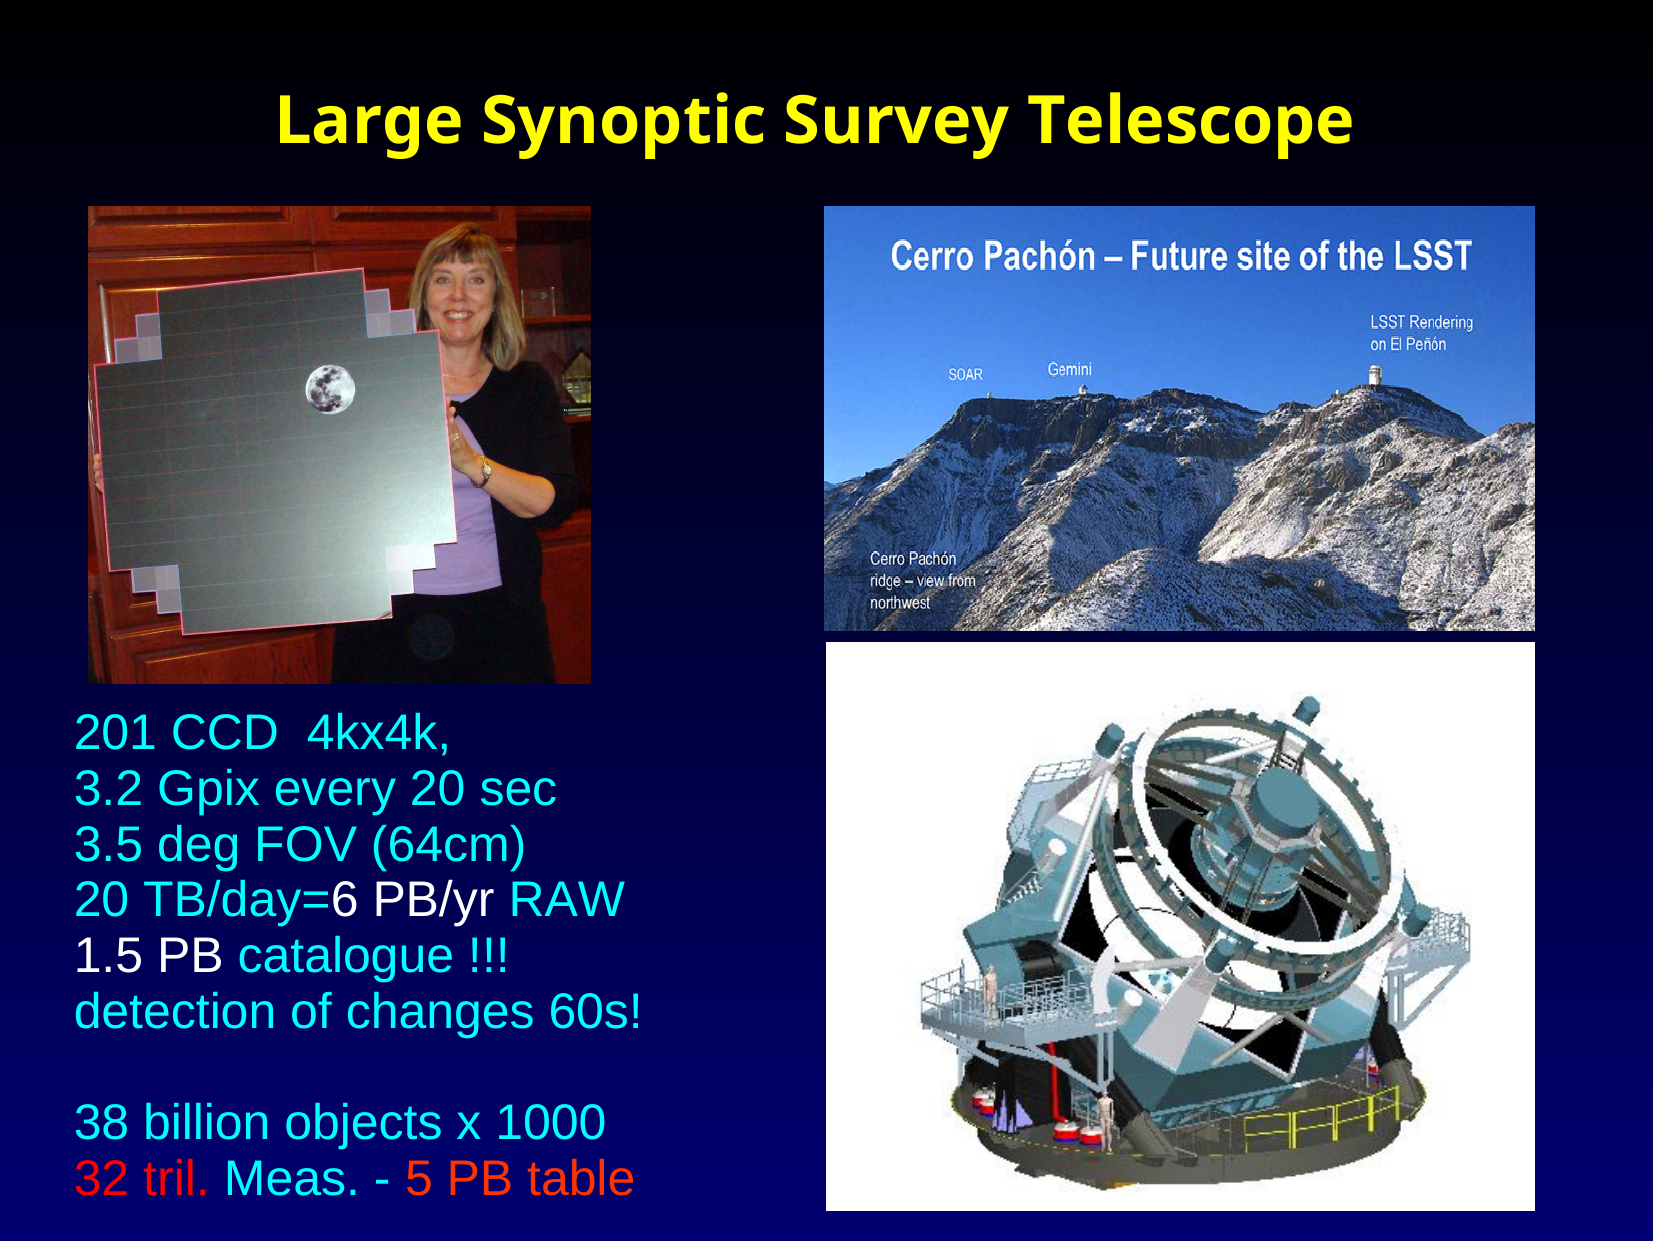

# Large Synoptic Survey Telescope
201 CCD 4kx4k,
3.2 Gpix every 20 sec
3.5 deg FOV (64cm)
20 TB/day=6 PB/yr RAW
1.5 PB catalogue !!!
detection of changes 60s!
38 billion objects x 1000
32 tril. Meas. - 5 PB table